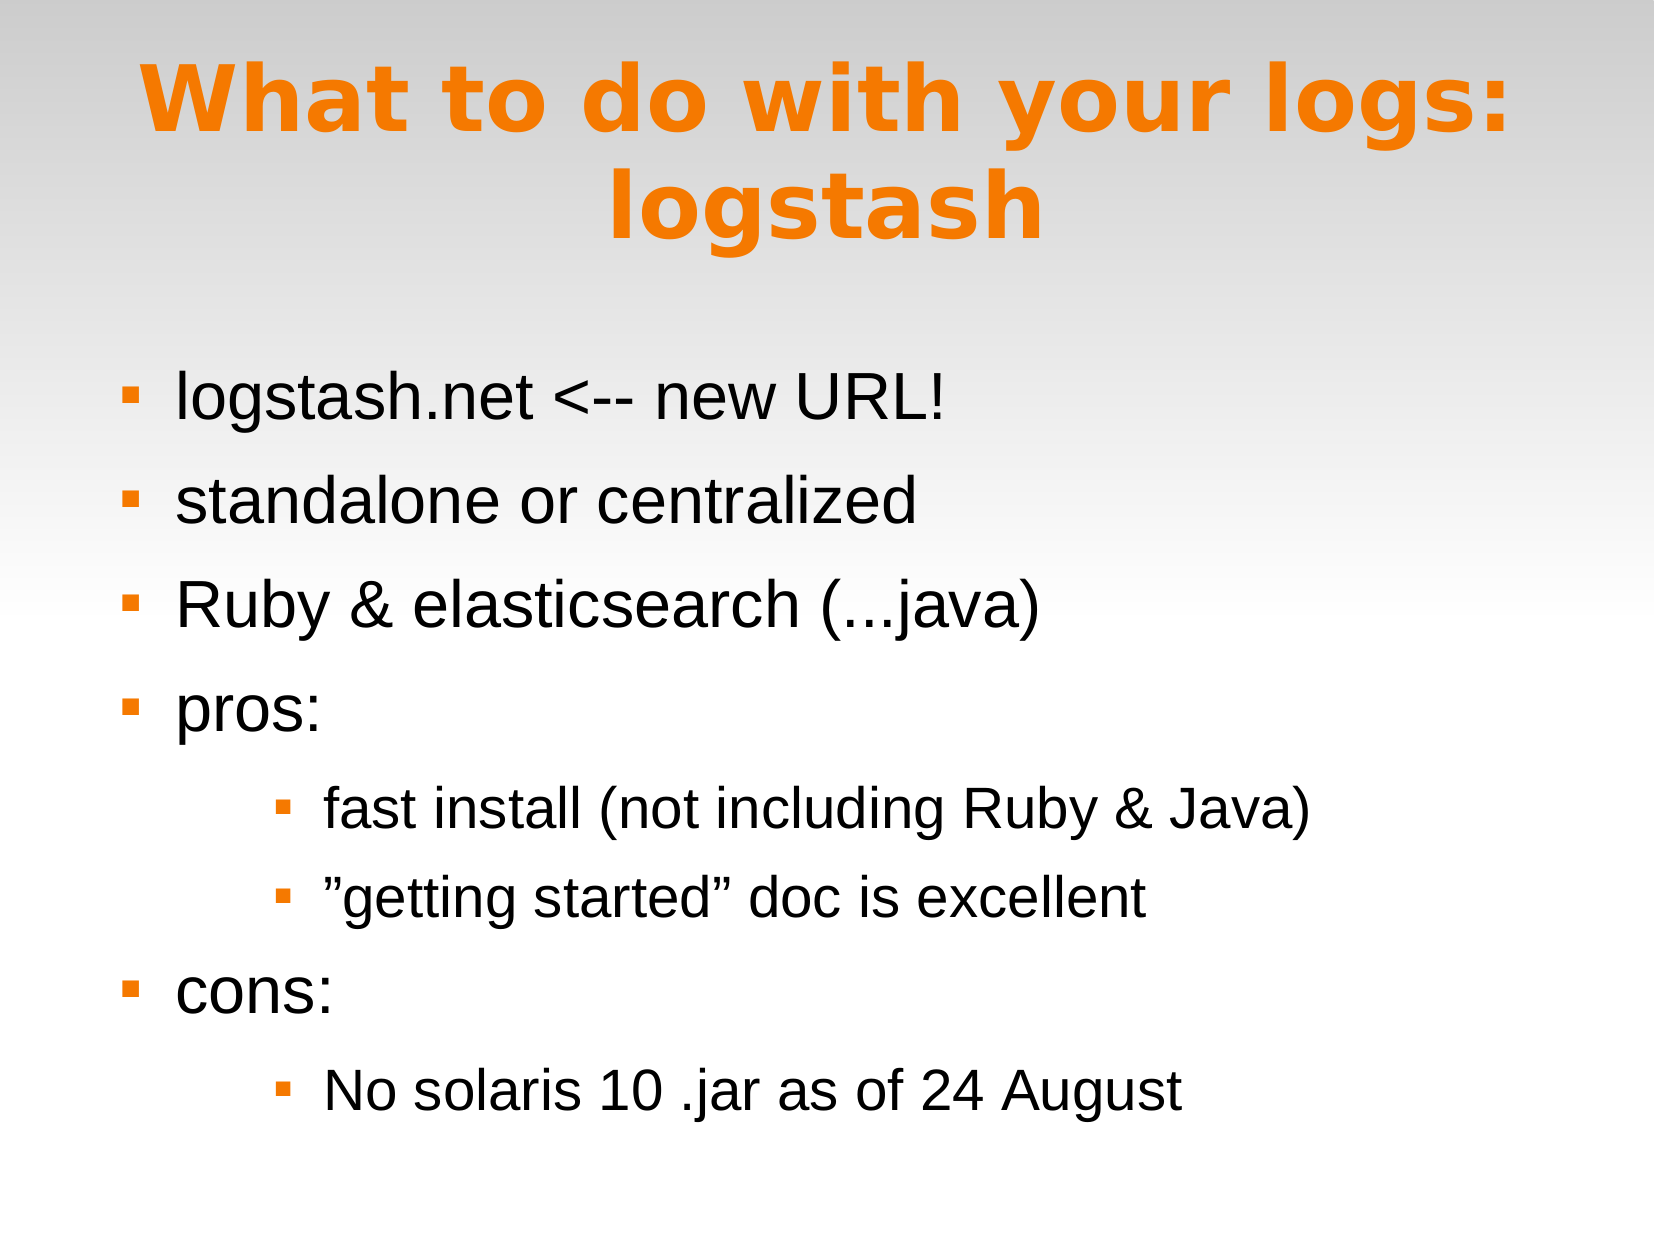

# What to do with your logs: logstash
logstash.net <-- new URL!
standalone or centralized
Ruby & elasticsearch (...java)
pros:
fast install (not including Ruby & Java)
”getting started” doc is excellent
cons:
No solaris 10 .jar as of 24 August